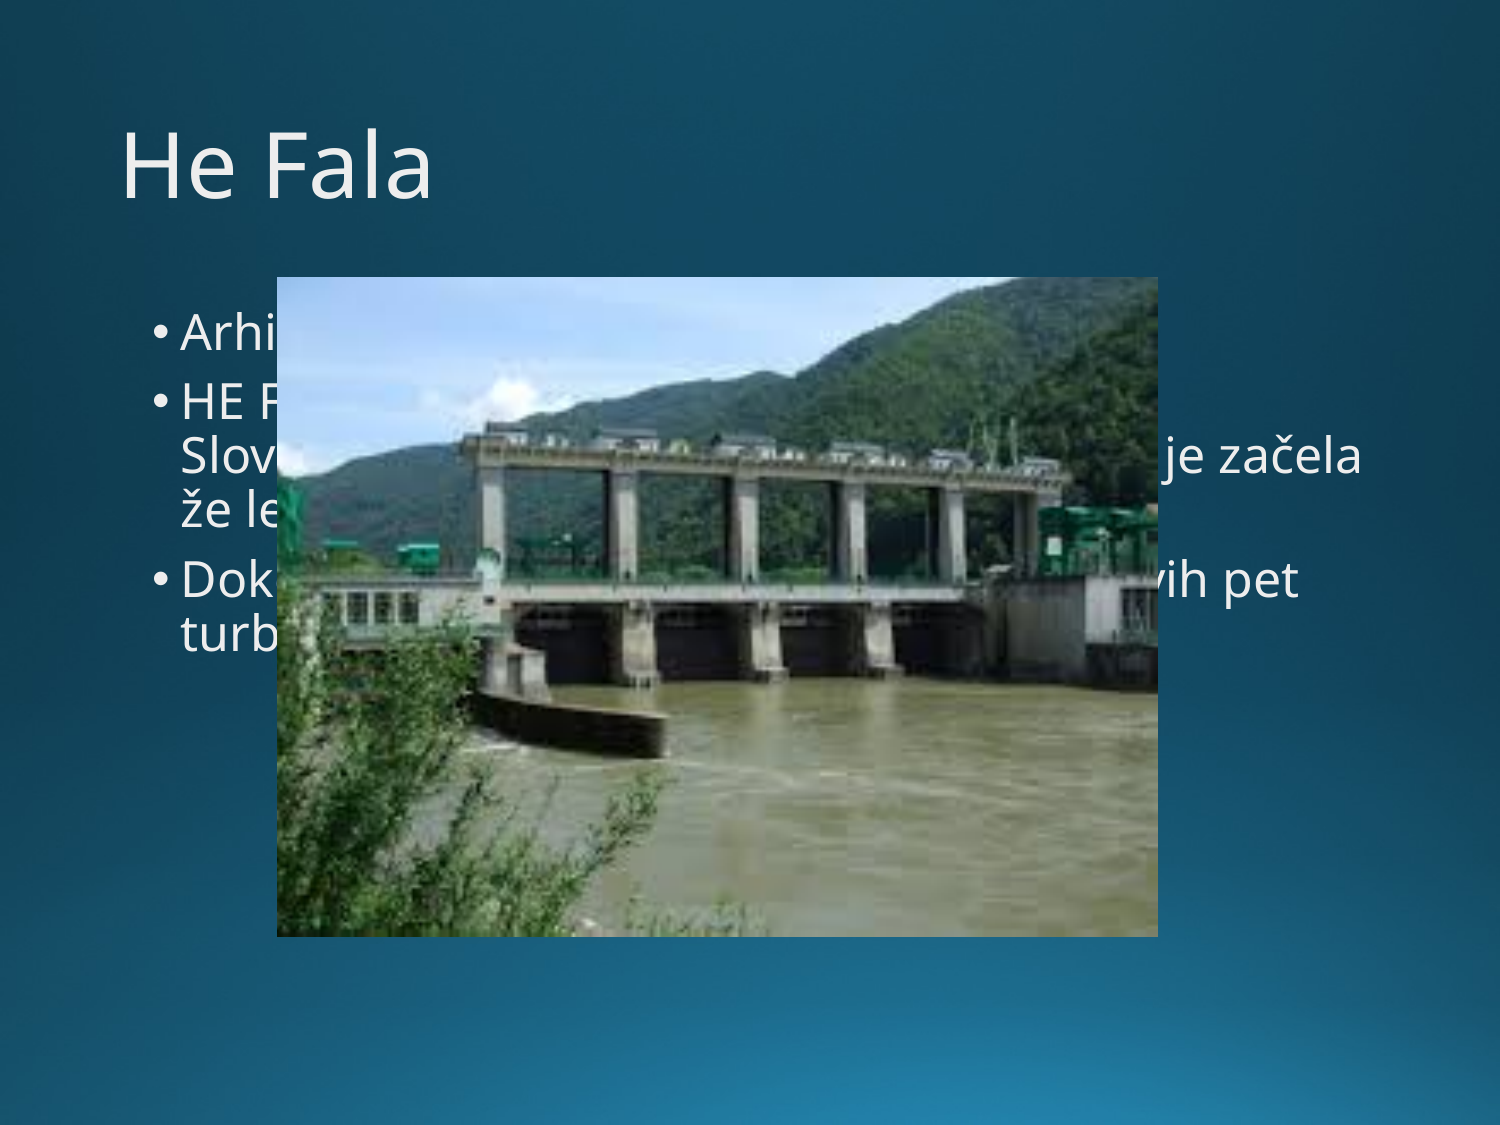

# He Fala
Arhitekt je bil Emil Feasch .
HE Fala je najstarejša hidroelektrarna na Slovenskem delu Drave. Njena gradnja se je začela že leta 1913.
Dokončali pa so jo 1918, ko so pognali prvih pet turbin.